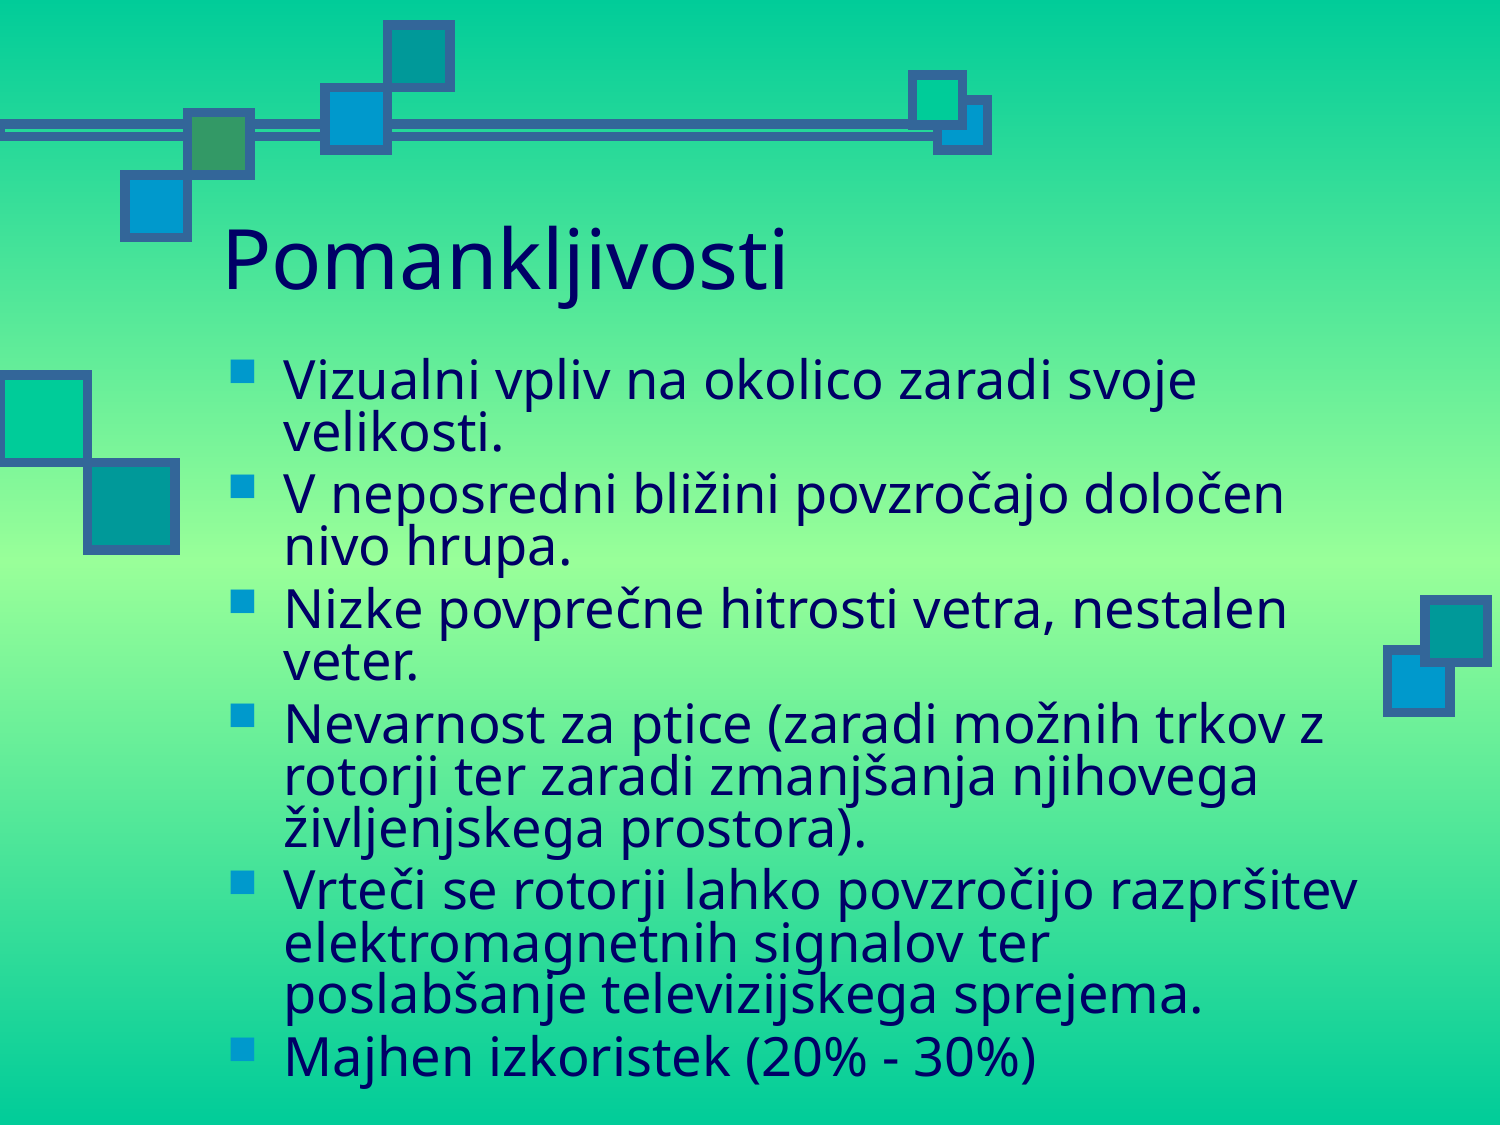

# Pomankljivosti
Vizualni vpliv na okolico zaradi svoje velikosti.
V neposredni bližini povzročajo določen nivo hrupa.
Nizke povprečne hitrosti vetra, nestalen veter.
Nevarnost za ptice (zaradi možnih trkov z rotorji ter zaradi zmanjšanja njihovega življenjskega prostora).
Vrteči se rotorji lahko povzročijo razpršitev elektromagnetnih signalov ter poslabšanje televizijskega sprejema.
Majhen izkoristek (20% - 30%)